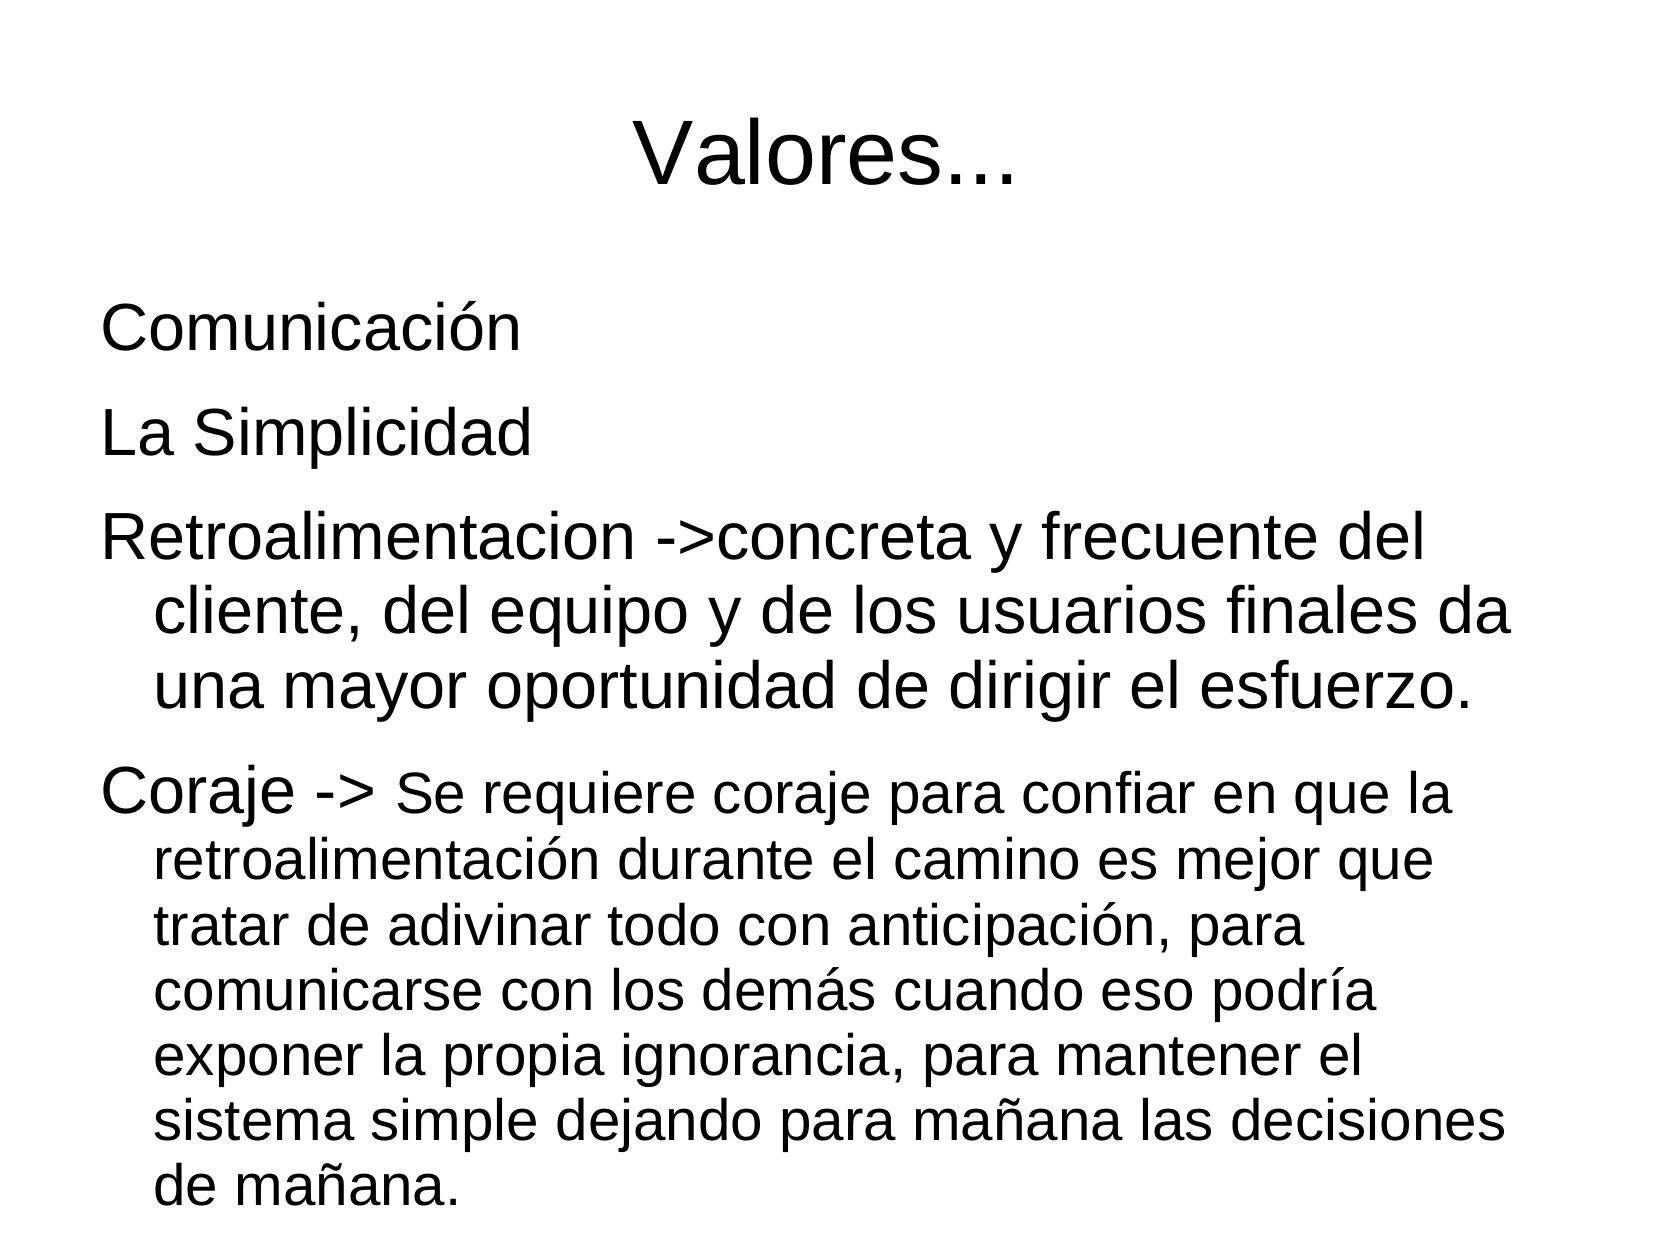

# Valores...
Comunicación
La Simplicidad
Retroalimentacion ->concreta y frecuente del cliente, del equipo y de los usuarios finales da una mayor oportunidad de dirigir el esfuerzo.
Coraje -> Se requiere coraje para confiar en que la retroalimentación durante el camino es mejor que tratar de adivinar todo con anticipación, para comunicarse con los demás cuando eso podría exponer la propia ignorancia, para mantener el sistema simple dejando para mañana las decisiones de mañana.